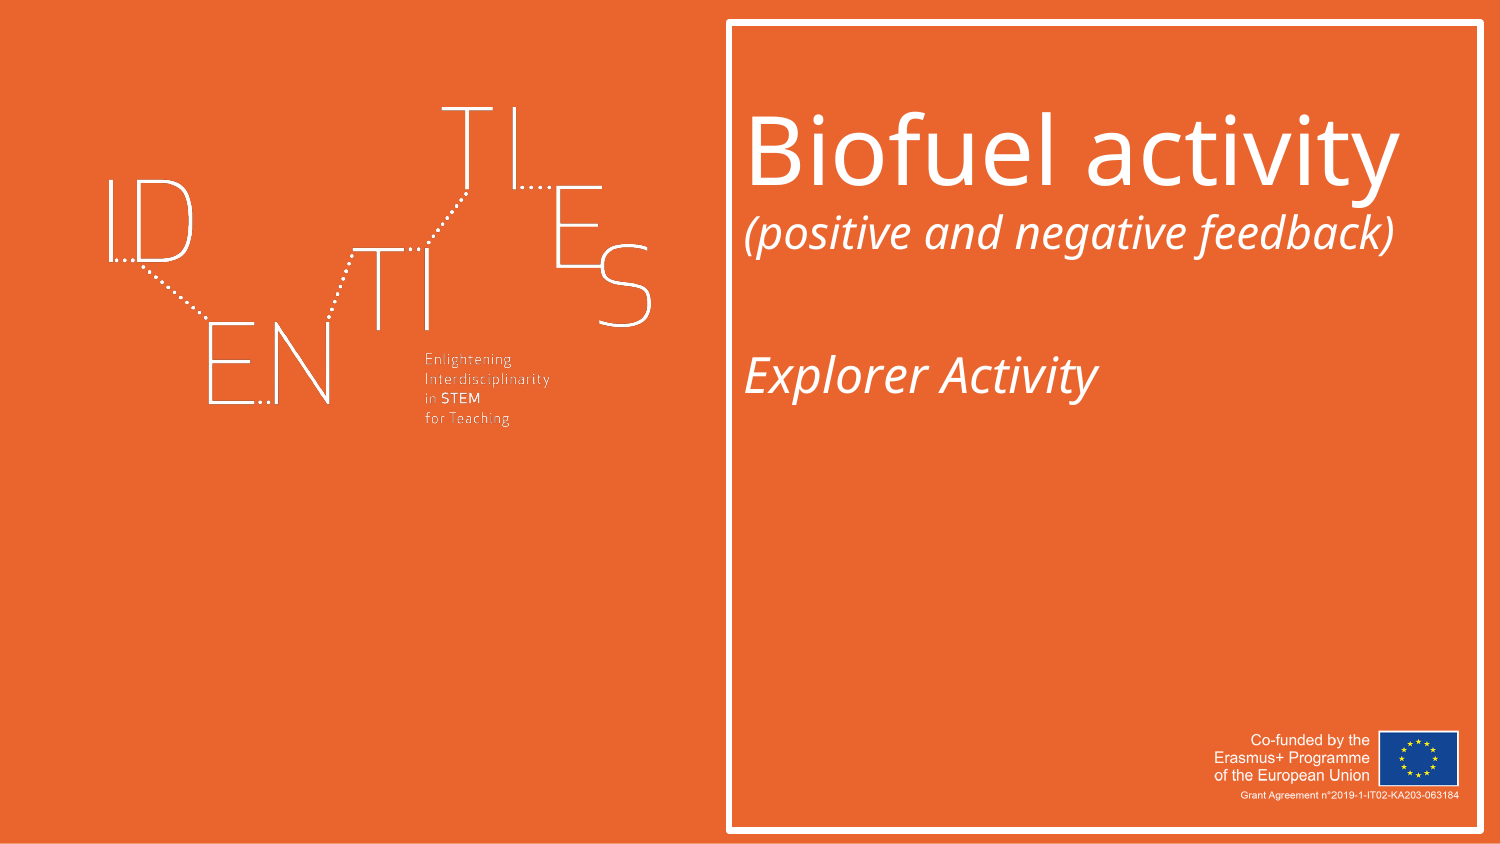

Biofuel activity
(positive and negative feedback)
Explorer Activity